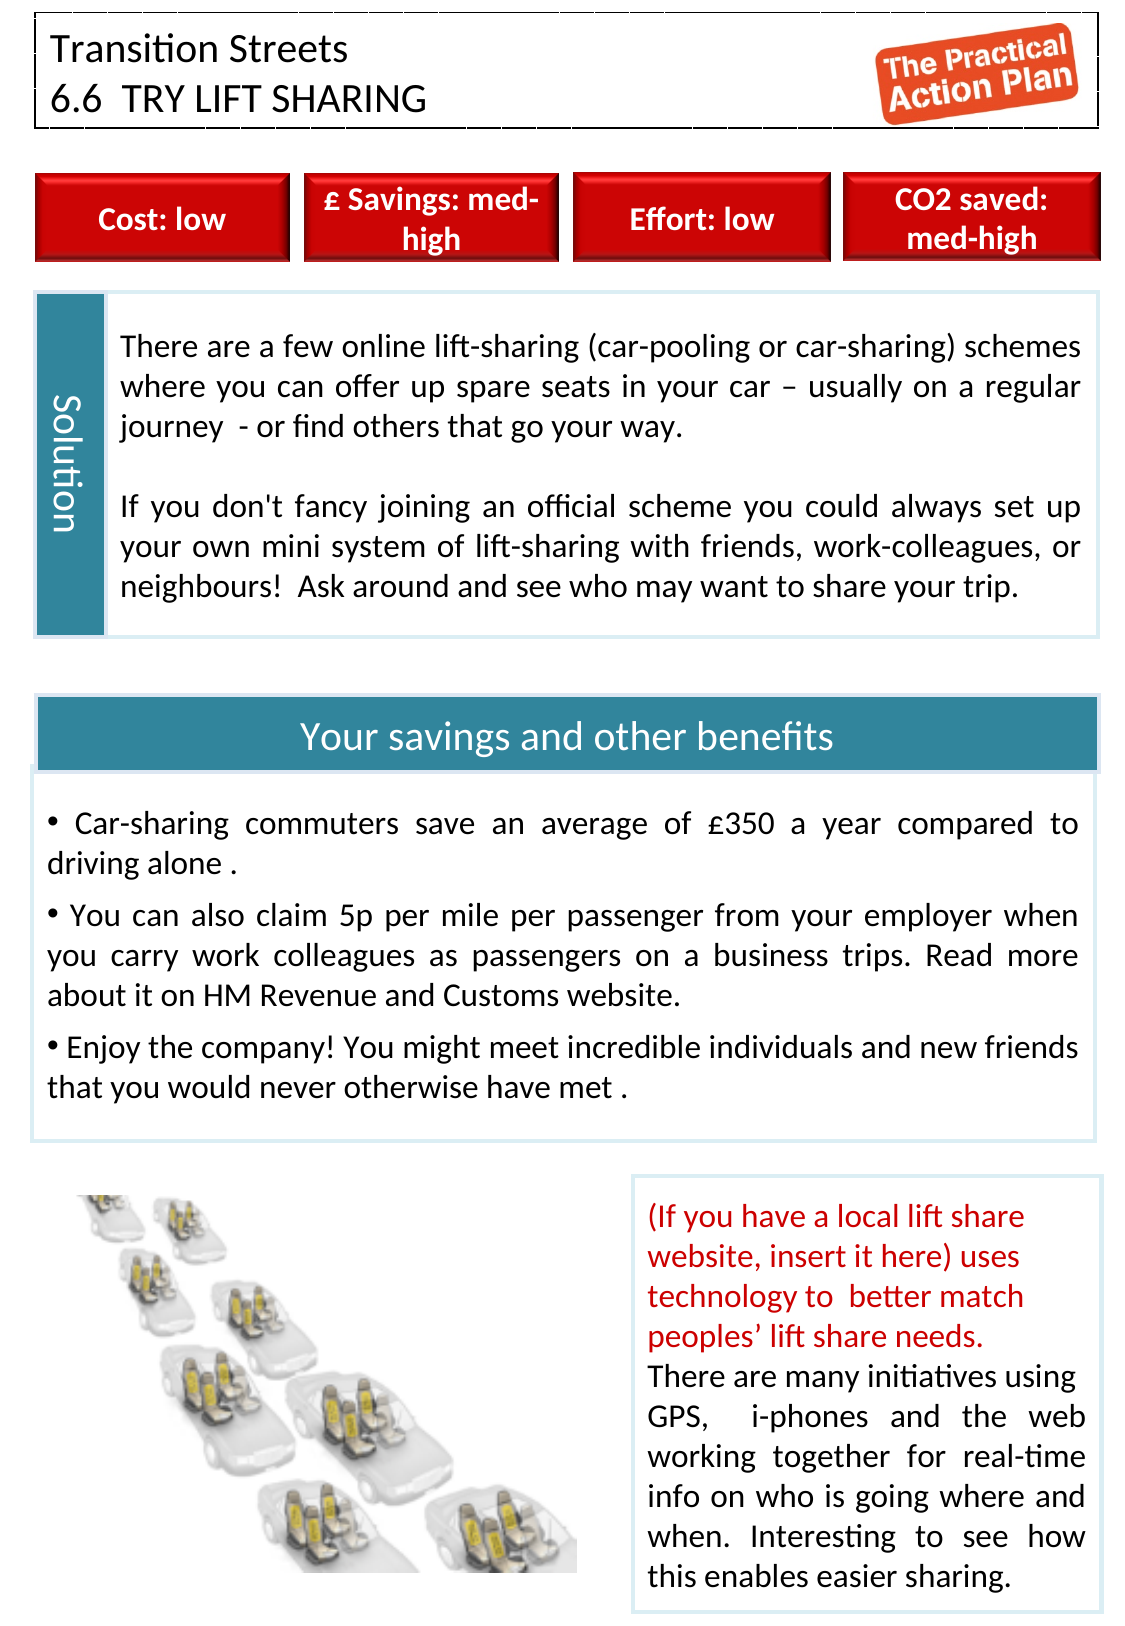

Transition Streets
6.6 TRY LIFT SHARING
Effort: low
CO2 saved: med-high
Cost: low
£ Savings: med-high
Solution
There are a few online lift-sharing (car-pooling or car-sharing) schemes where you can offer up spare seats in your car – usually on a regular journey - or find others that go your way.
If you don't fancy joining an official scheme you could always set up your own mini system of lift-sharing with friends, work-colleagues, or neighbours! Ask around and see who may want to share your trip.
Your savings and other benefits
 Car-sharing commuters save an average of £350 a year compared to driving alone .
 You can also claim 5p per mile per passenger from your employer when you carry work colleagues as passengers on a business trips. Read more about it on HM Revenue and Customs website.
 Enjoy the company! You might meet incredible individuals and new friends that you would never otherwise have met .
(If you have a local lift share website, insert it here) uses technology to better match peoples’ lift share needs.
There are many initiatives using
GPS, i-phones and the web working together for real-time info on who is going where and when. Interesting to see how this enables easier sharing.